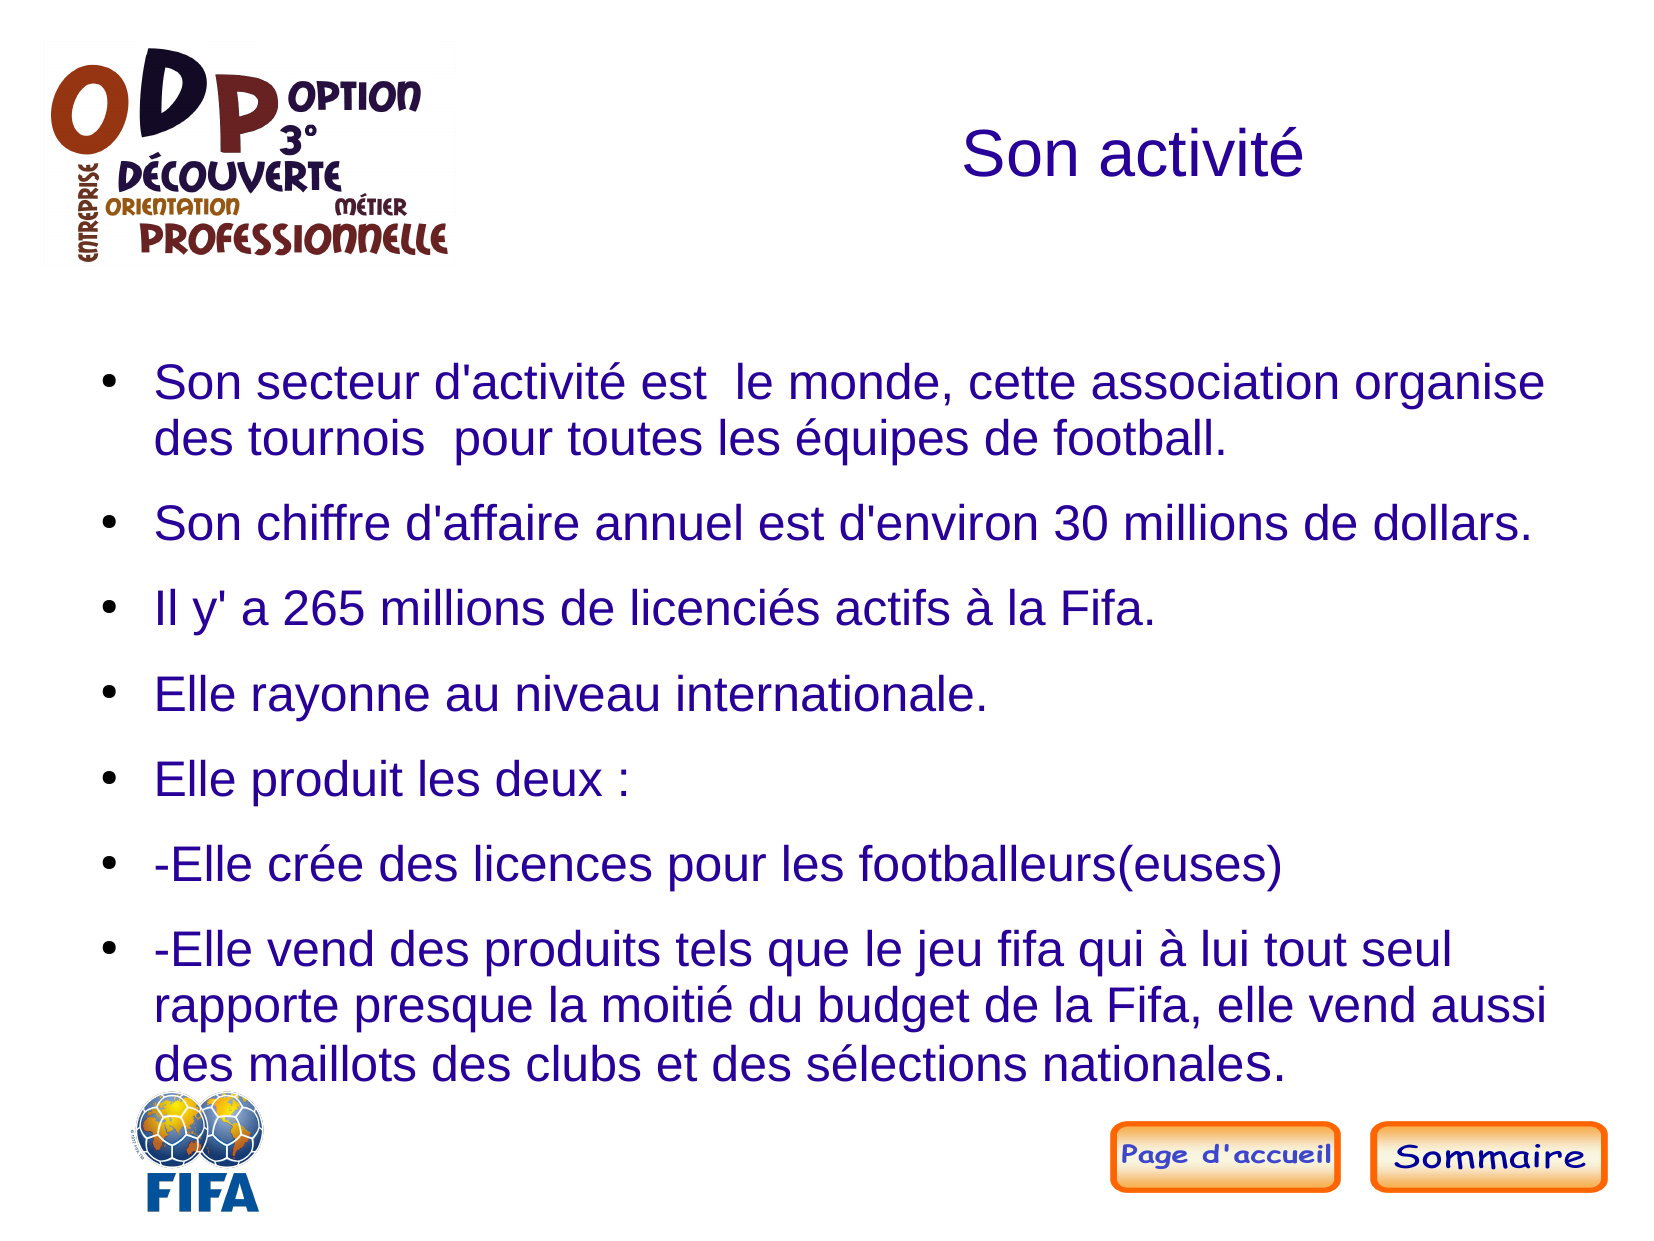

# Son activité
Son secteur d'activité est le monde, cette association organise des tournois pour toutes les équipes de football.
Son chiffre d'affaire annuel est d'environ 30 millions de dollars.
Il y' a 265 millions de licenciés actifs à la Fifa.
Elle rayonne au niveau internationale.
Elle produit les deux :
-Elle crée des licences pour les footballeurs(euses)
-Elle vend des produits tels que le jeu fifa qui à lui tout seul rapporte presque la moitié du budget de la Fifa, elle vend aussi des maillots des clubs et des sélections nationales.